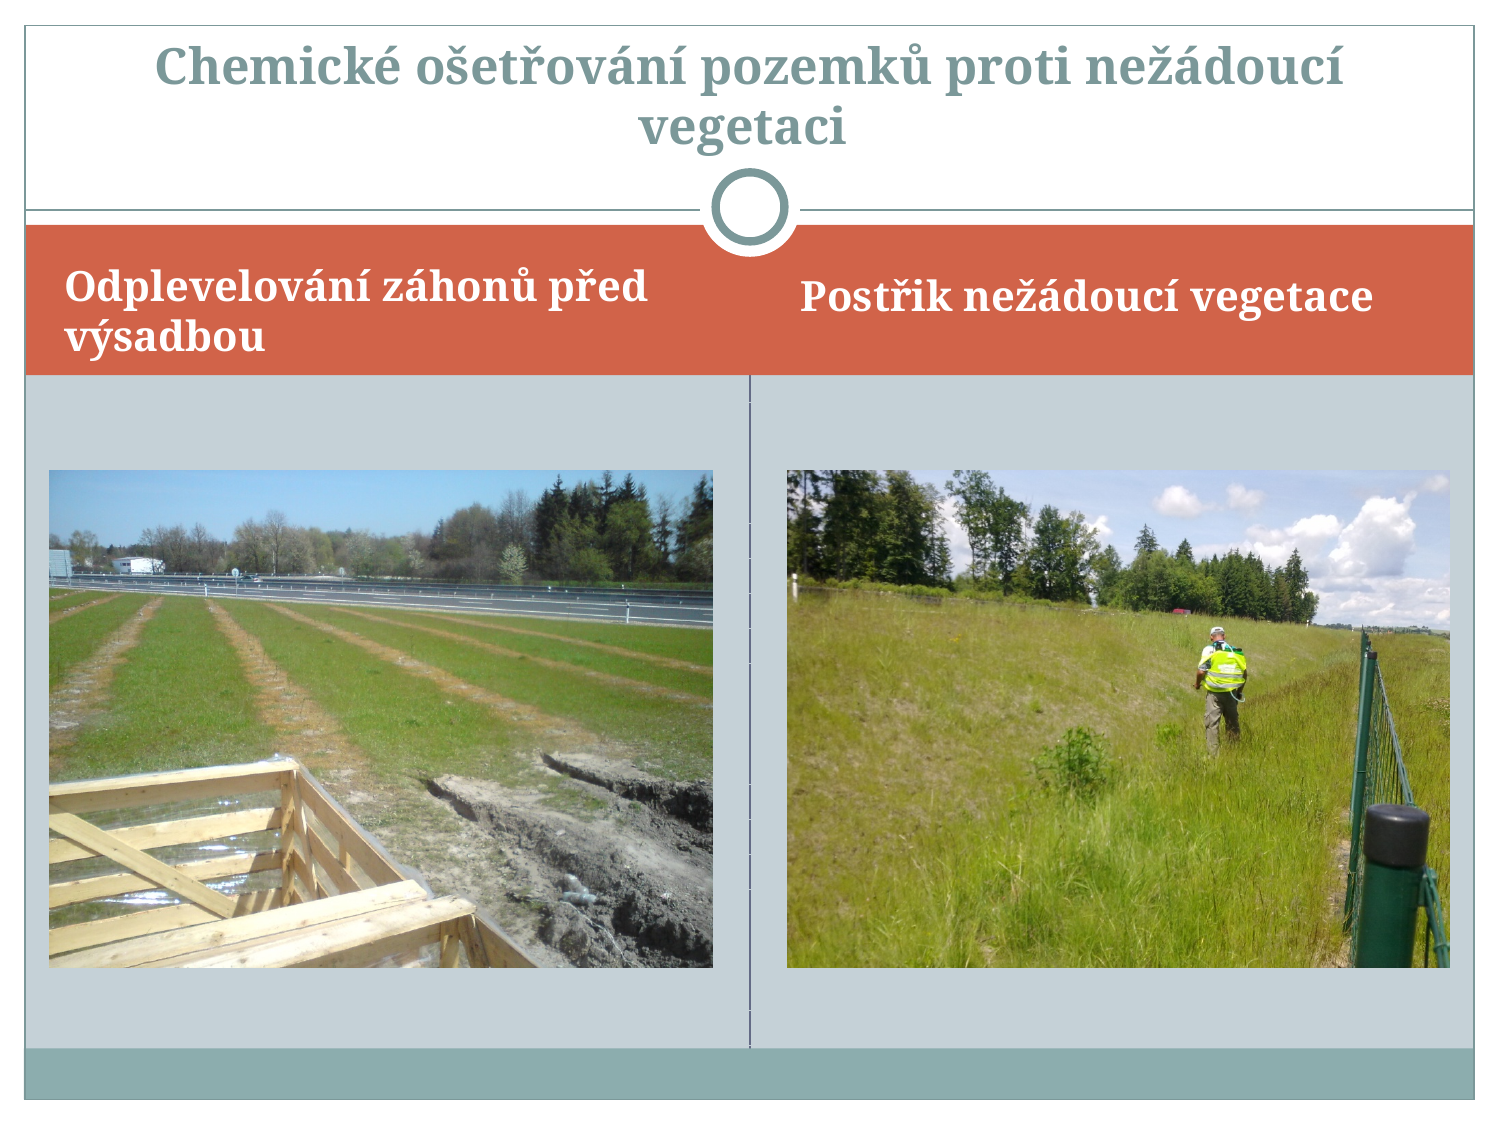

Chemické ošetřování pozemků proti nežádoucí vegetaci
Postřik nežádoucí vegetace
# Odplevelování záhonů před výsadbou